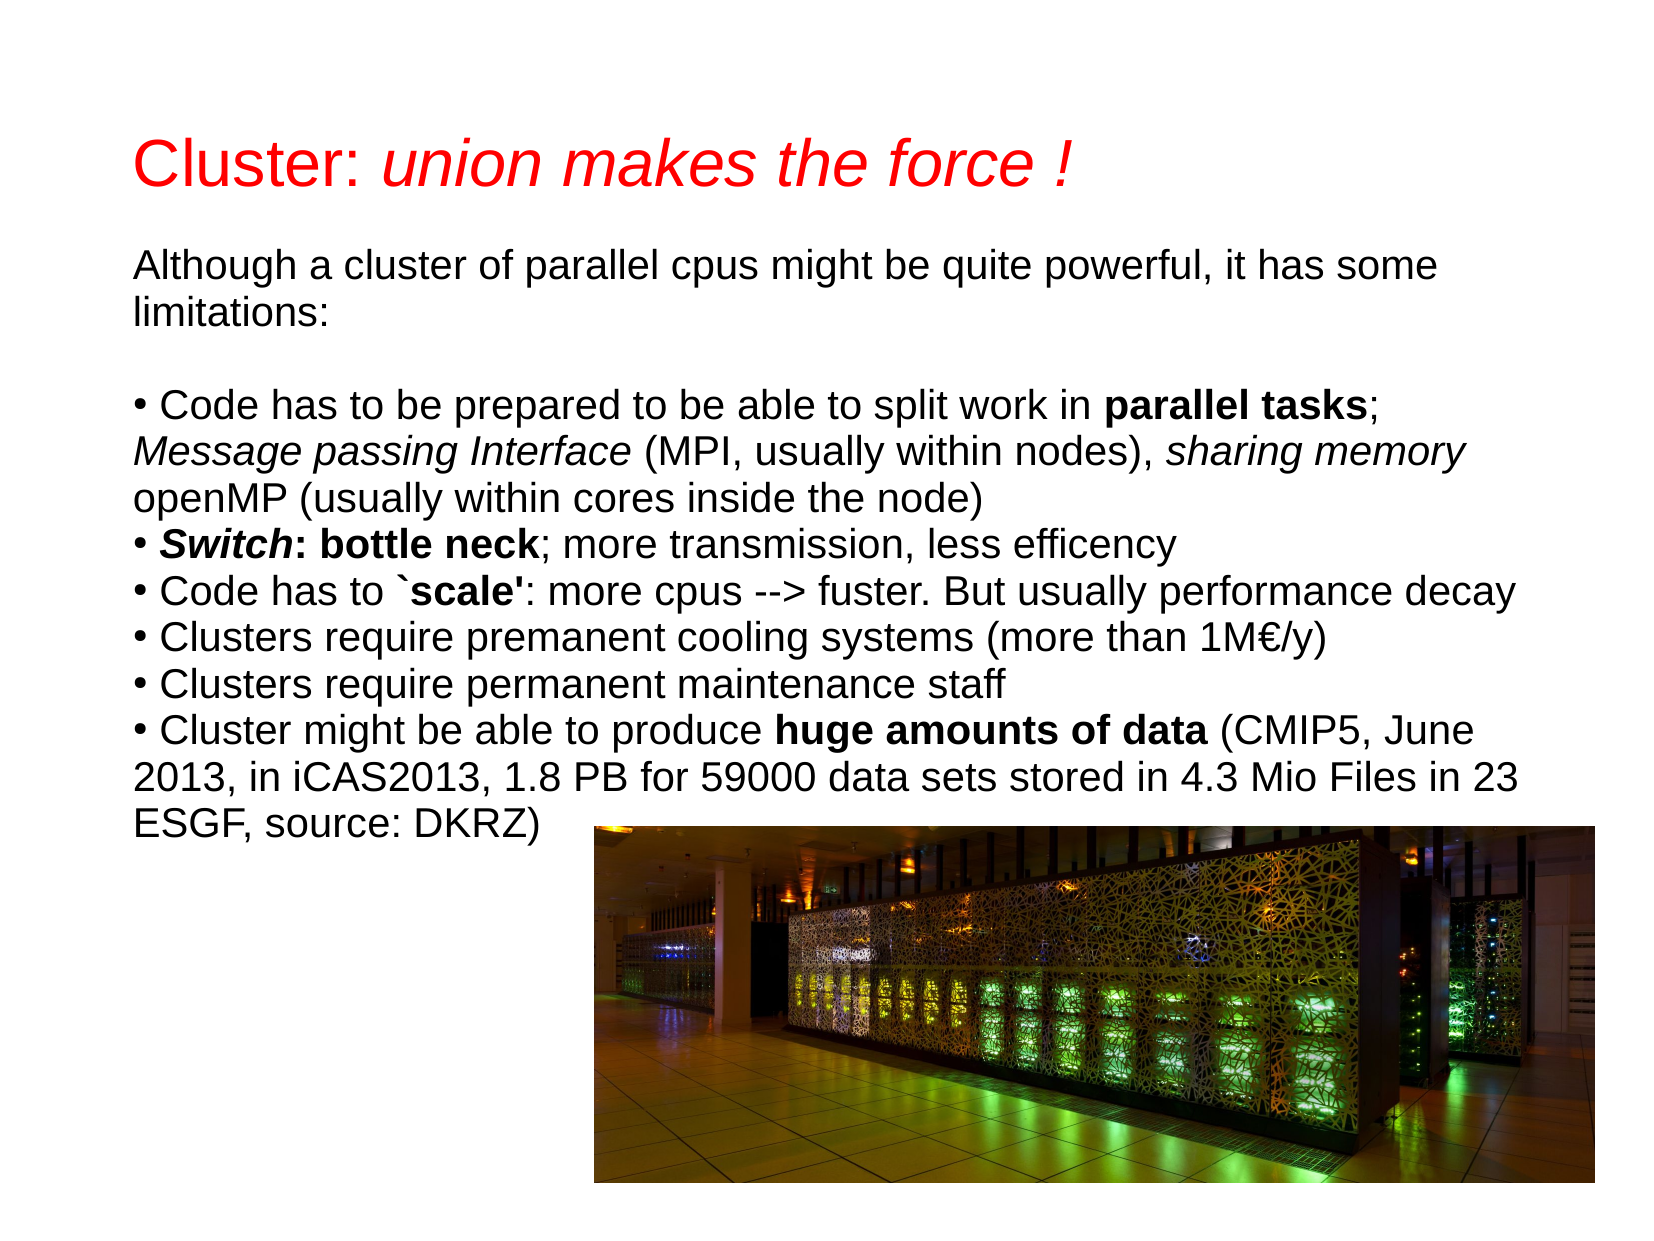

Cluster: union makes the force !
Although a cluster of parallel cpus might be quite powerful, it has some limitations:
 Code has to be prepared to be able to split work in parallel tasks; Message passing Interface (MPI, usually within nodes), sharing memory openMP (usually within cores inside the node)
 Switch: bottle neck; more transmission, less efficency
 Code has to `scale': more cpus --> fuster. But usually performance decay
 Clusters require premanent cooling systems (more than 1M€/y)
 Clusters require permanent maintenance staff
 Cluster might be able to produce huge amounts of data (CMIP5, June 2013, in iCAS2013, 1.8 PB for 59000 data sets stored in 4.3 Mio Files in 23 ESGF, source: DKRZ)
7